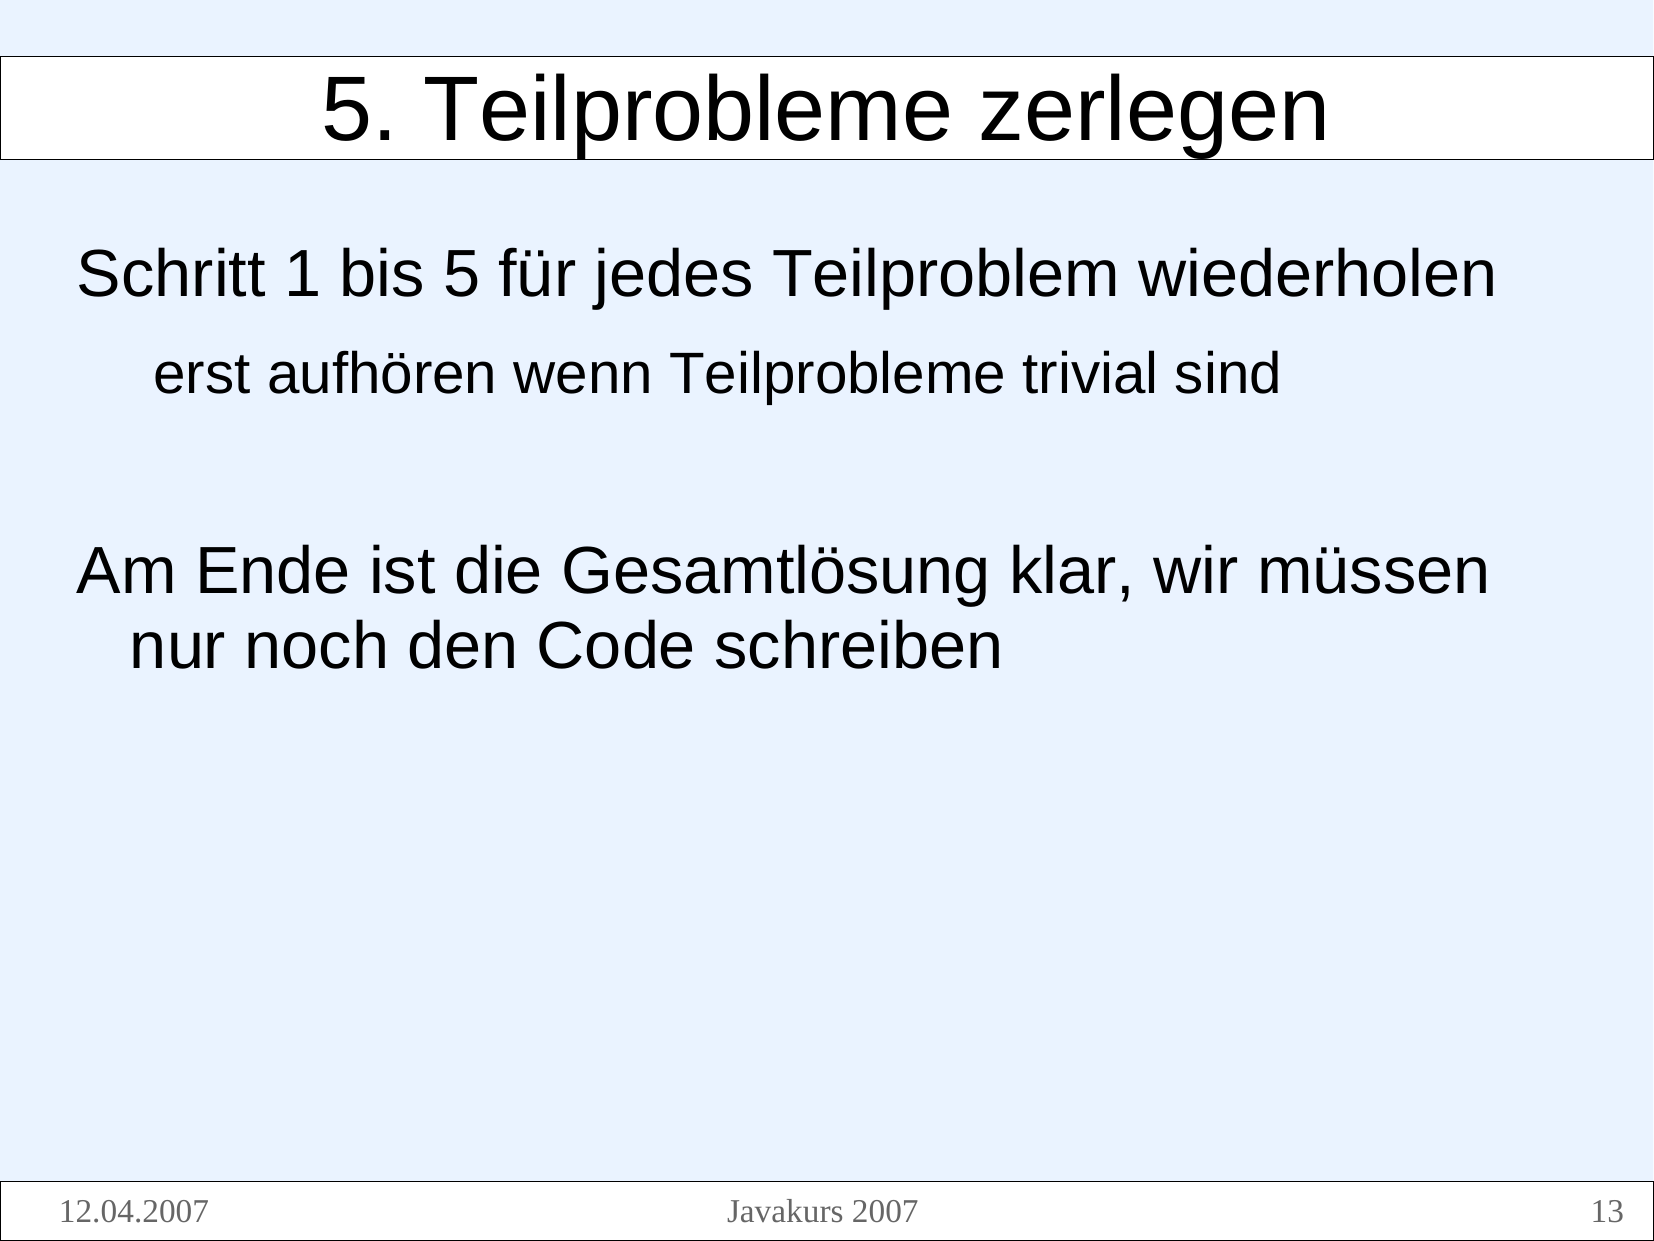

# 5. Teilprobleme zerlegen
Schritt 1 bis 5 für jedes Teilproblem wiederholen
erst aufhören wenn Teilprobleme trivial sind
Am Ende ist die Gesamtlösung klar, wir müssen nur noch den Code schreiben
12.04.2007
Javakurs 2007
13